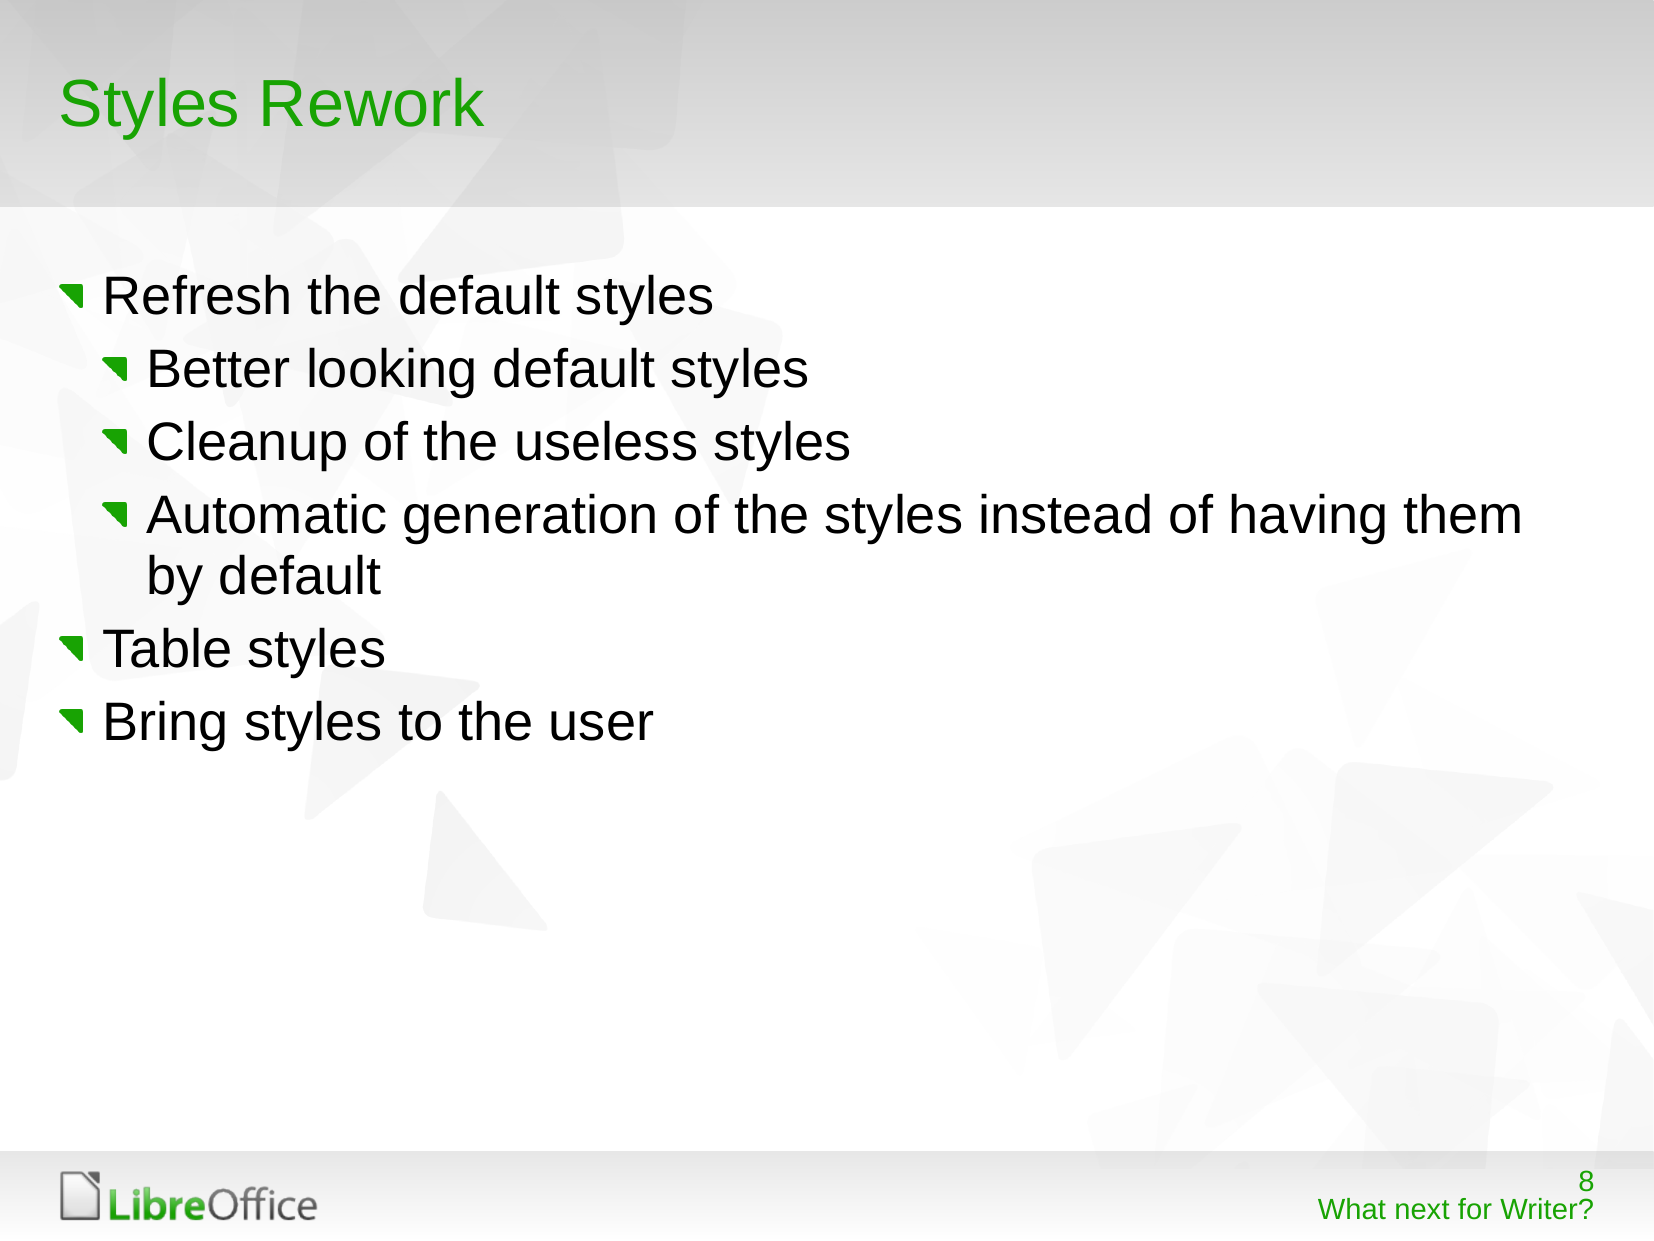

# Styles Rework
Refresh the default styles
Better looking default styles
Cleanup of the useless styles
Automatic generation of the styles instead of having them by default
Table styles
Bring styles to the user
8
What next for Writer?